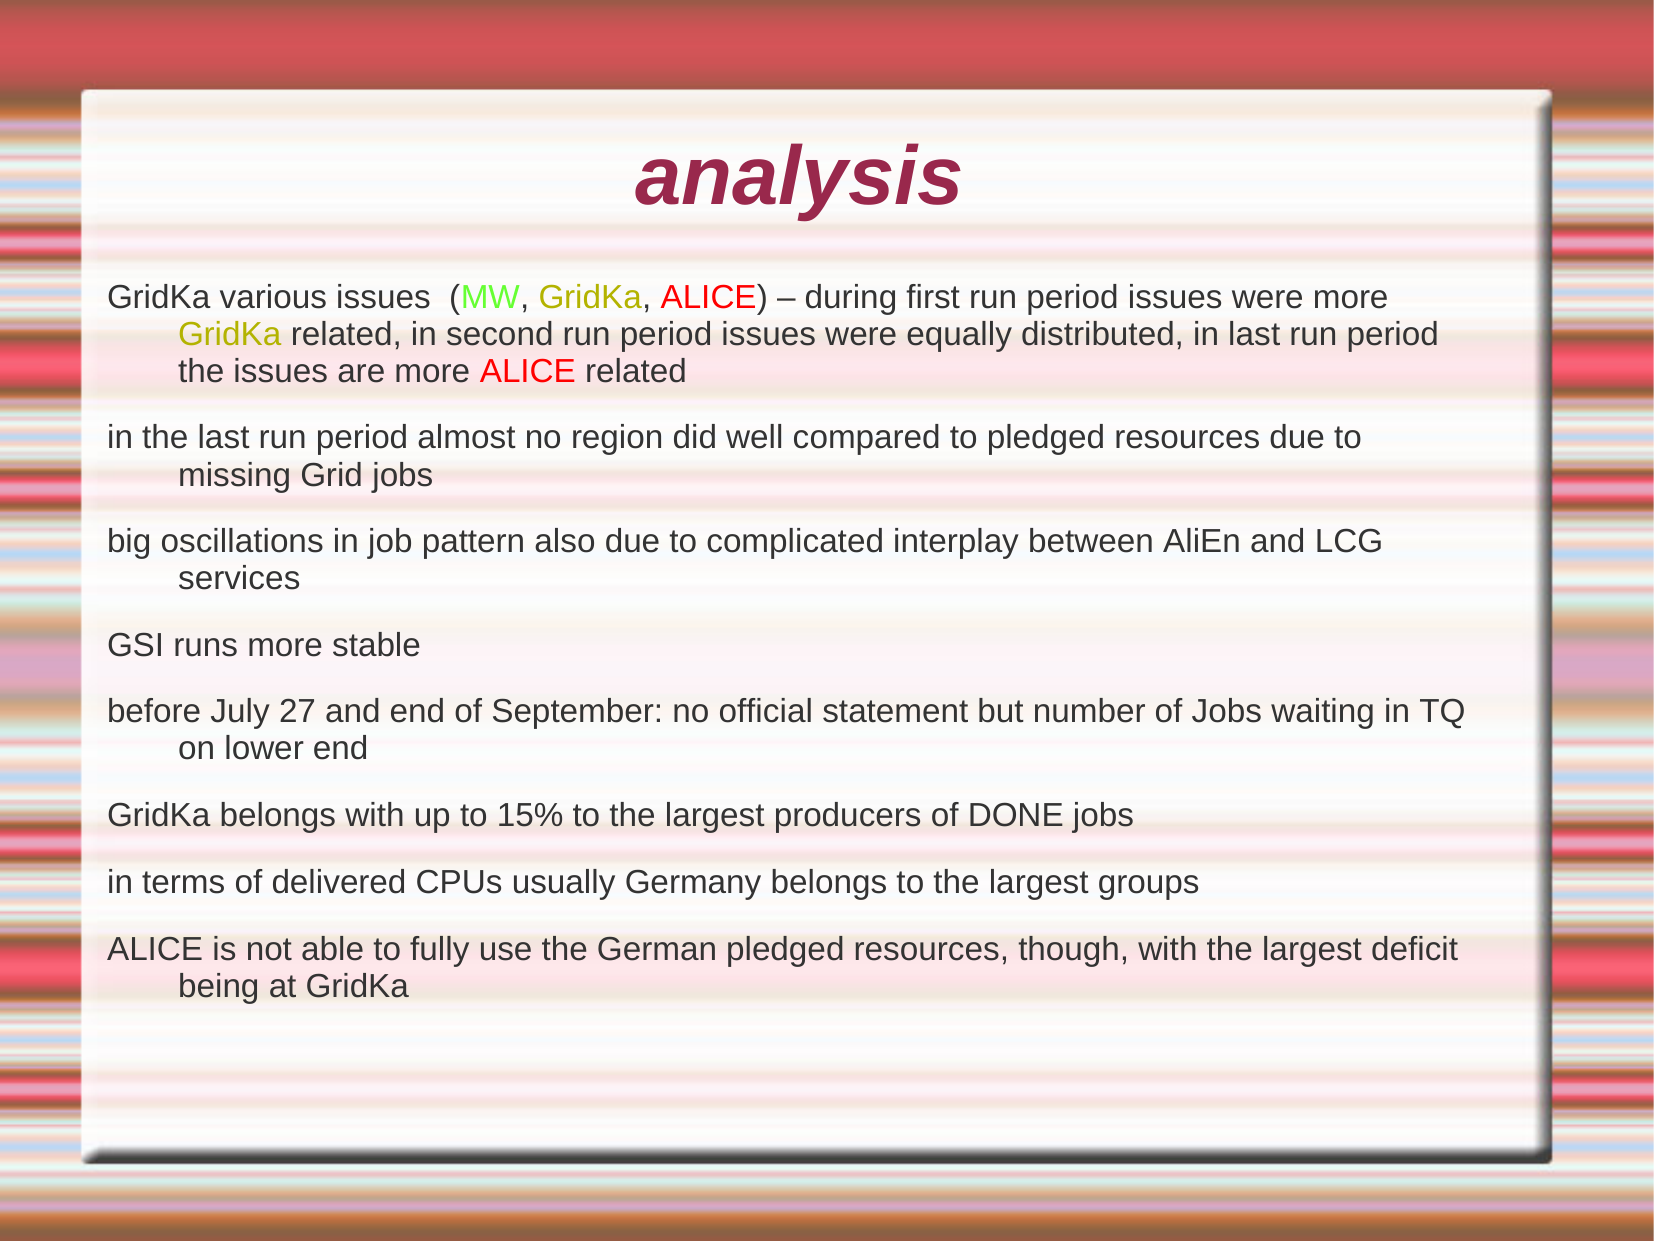

# analysis
GridKa various issues (MW, GridKa, ALICE) – during first run period issues were more GridKa related, in second run period issues were equally distributed, in last run period the issues are more ALICE related
in the last run period almost no region did well compared to pledged resources due to missing Grid jobs
big oscillations in job pattern also due to complicated interplay between AliEn and LCG services
GSI runs more stable
before July 27 and end of September: no official statement but number of Jobs waiting in TQ on lower end
GridKa belongs with up to 15% to the largest producers of DONE jobs
in terms of delivered CPUs usually Germany belongs to the largest groups
ALICE is not able to fully use the German pledged resources, though, with the largest deficit being at GridKa